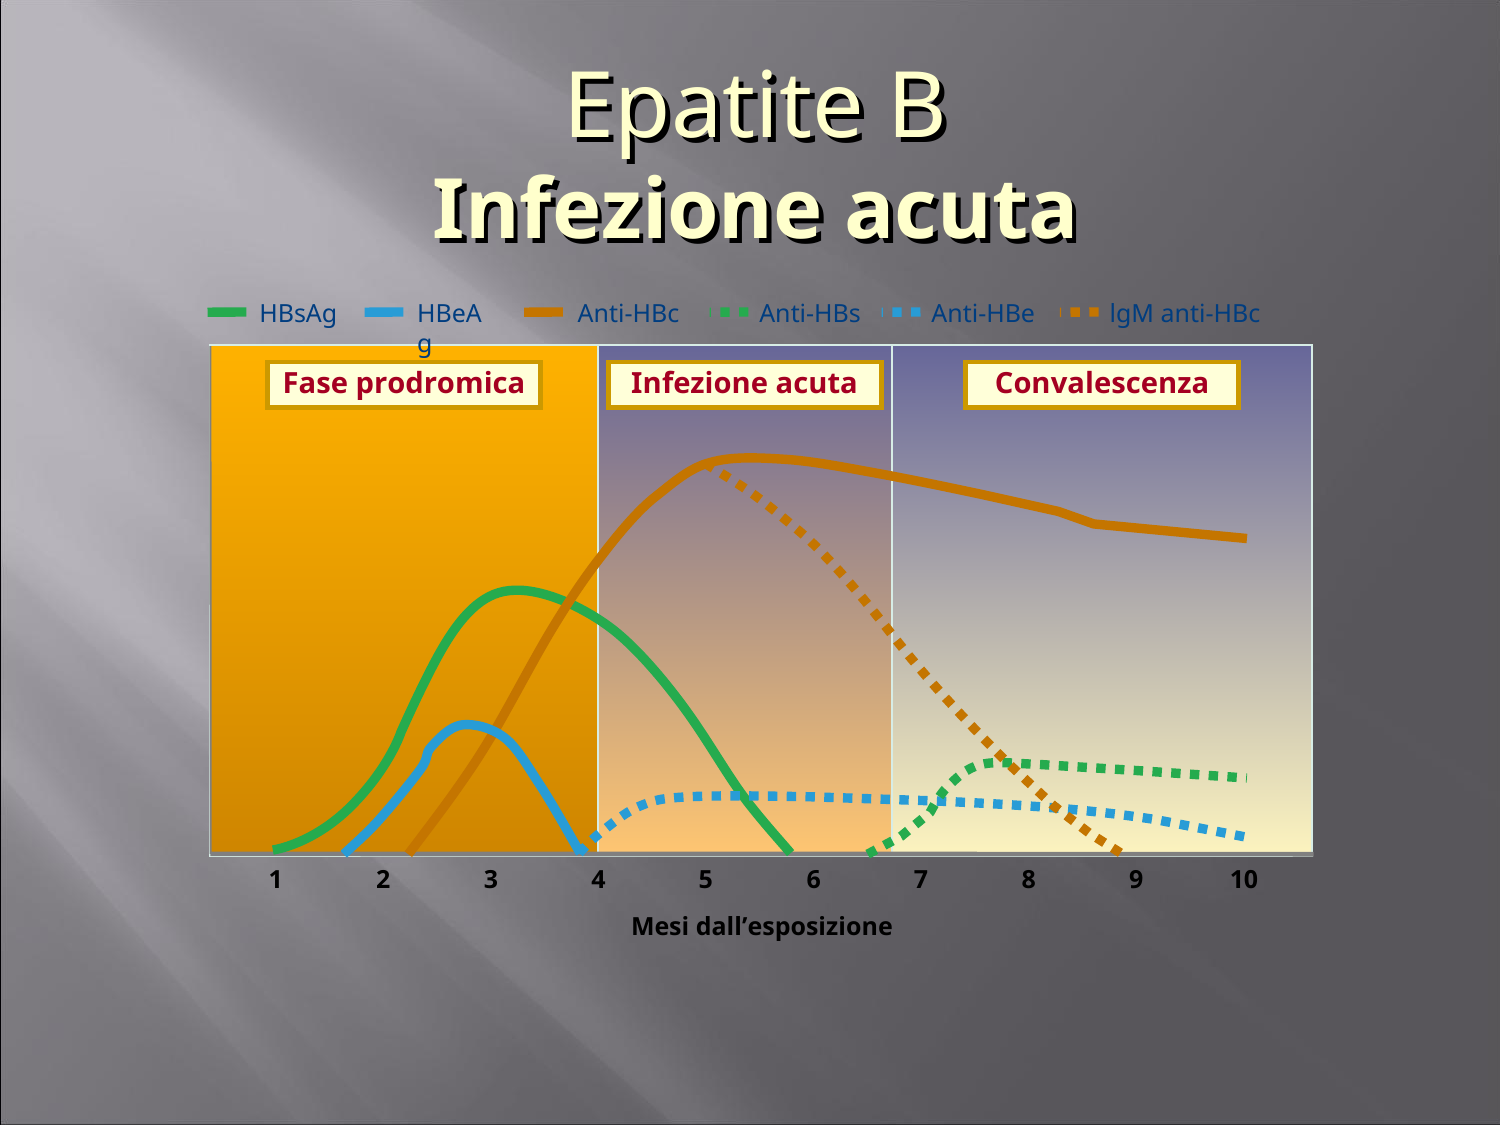

Epatite B
Infezione acuta
HBsAg
HBeAg
Anti-HBc
Anti-HBs
Anti-HBe
lgM anti-HBc
Fase prodromica
Infezione acuta
Convalescenza
1
2
3
4
5
6
7
8
9
10
Mesi dall’esposizione